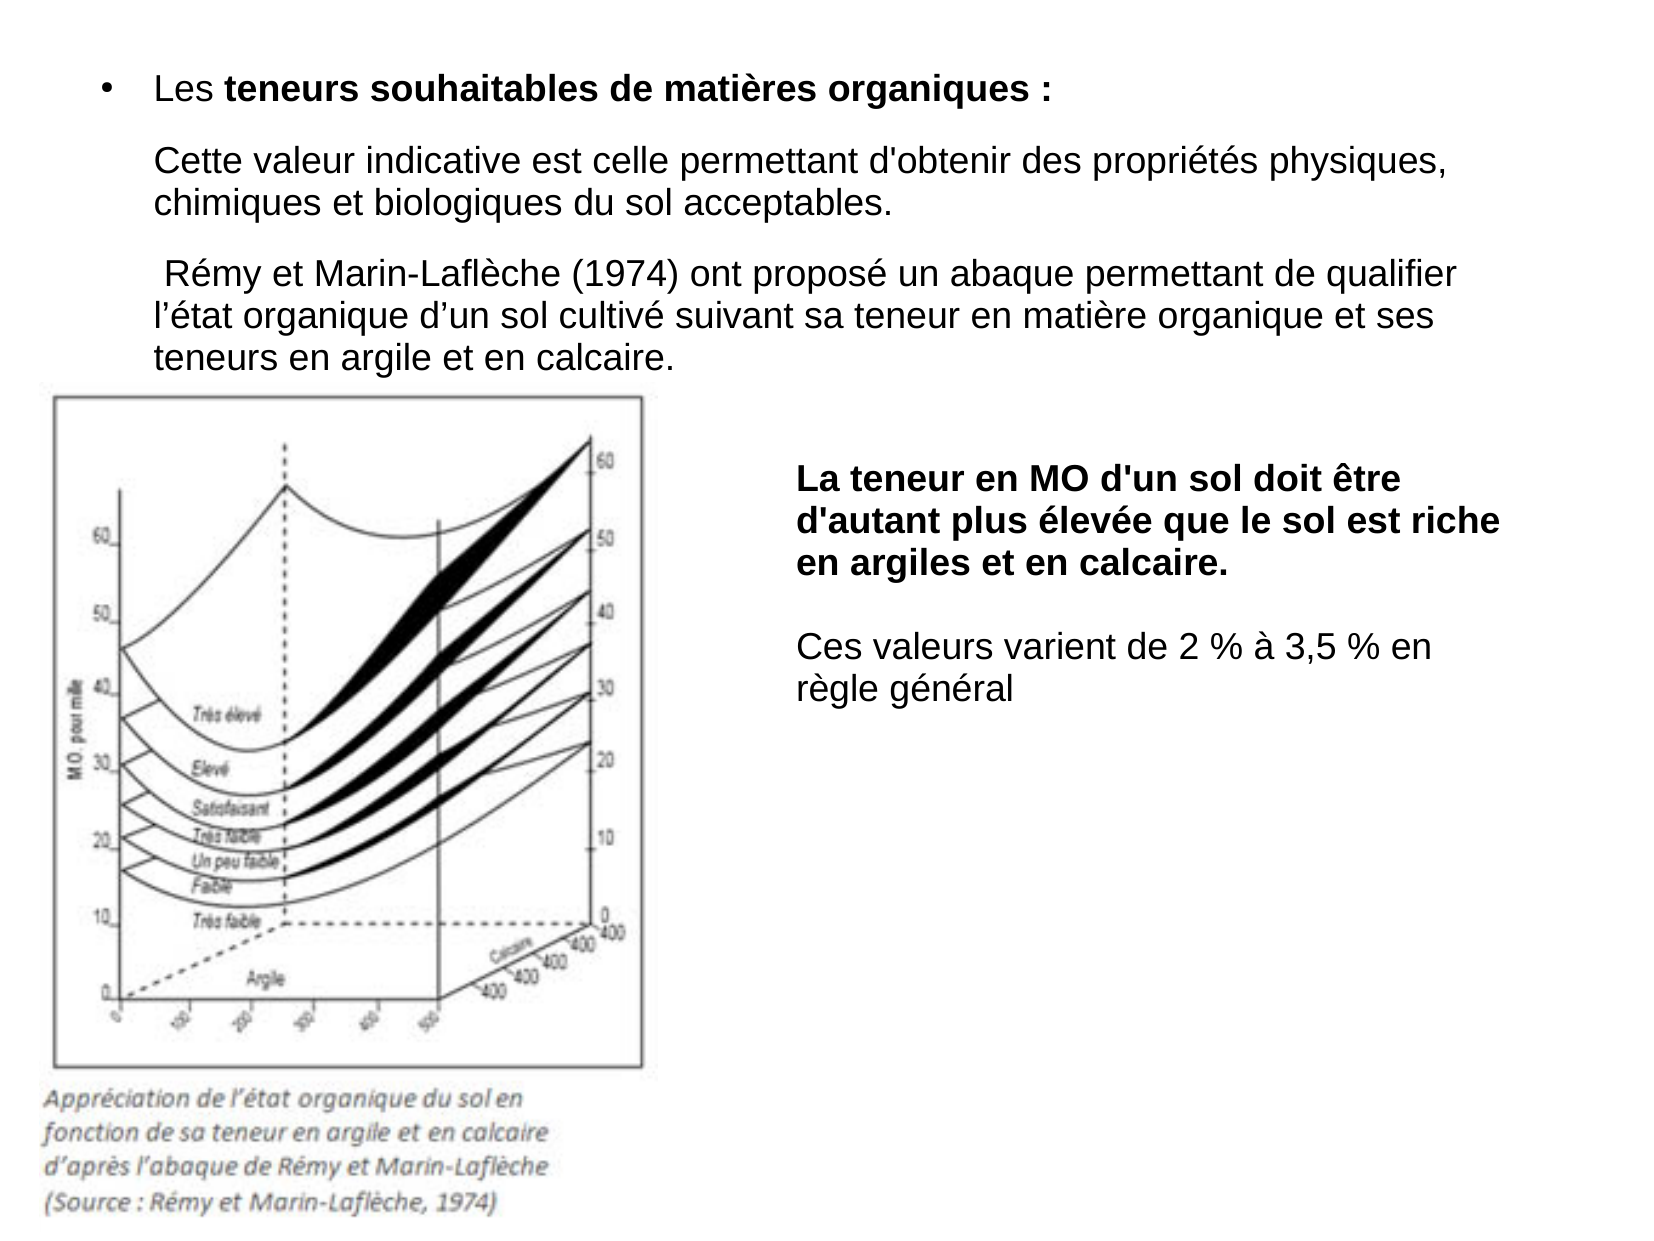

# Les teneurs souhaitables de matières organiques :
Cette valeur indicative est celle permettant d'obtenir des propriétés physiques, chimiques et biologiques du sol acceptables.
 Rémy et Marin-Laflèche (1974) ont proposé un abaque permettant de qualifier l’état organique d’un sol cultivé suivant sa teneur en matière organique et ses teneurs en argile et en calcaire.
La teneur en MO d'un sol doit être d'autant plus élevée que le sol est riche en argiles et en calcaire.
Ces valeurs varient de 2 % à 3,5 % en règle général